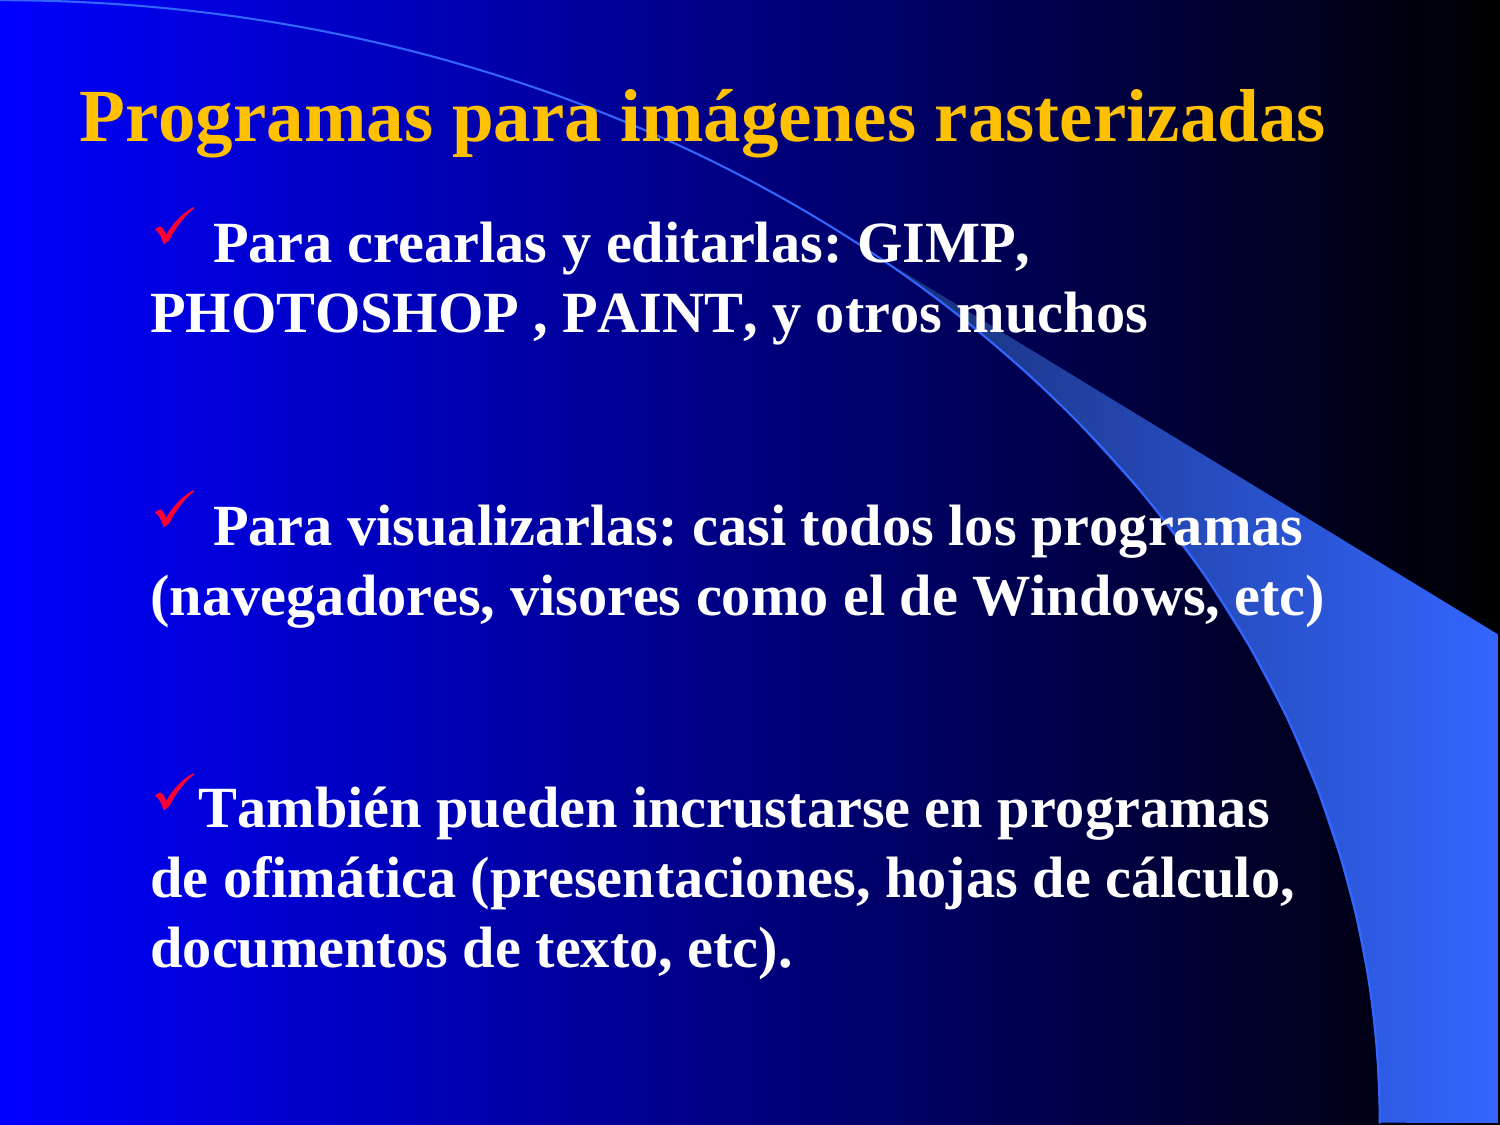

Programas para imágenes rasterizadas
 Para crearlas y editarlas: GIMP, PHOTOSHOP , PAINT, y otros muchos
 Para visualizarlas: casi todos los programas (navegadores, visores como el de Windows, etc)
También pueden incrustarse en programas de ofimática (presentaciones, hojas de cálculo, documentos de texto, etc).